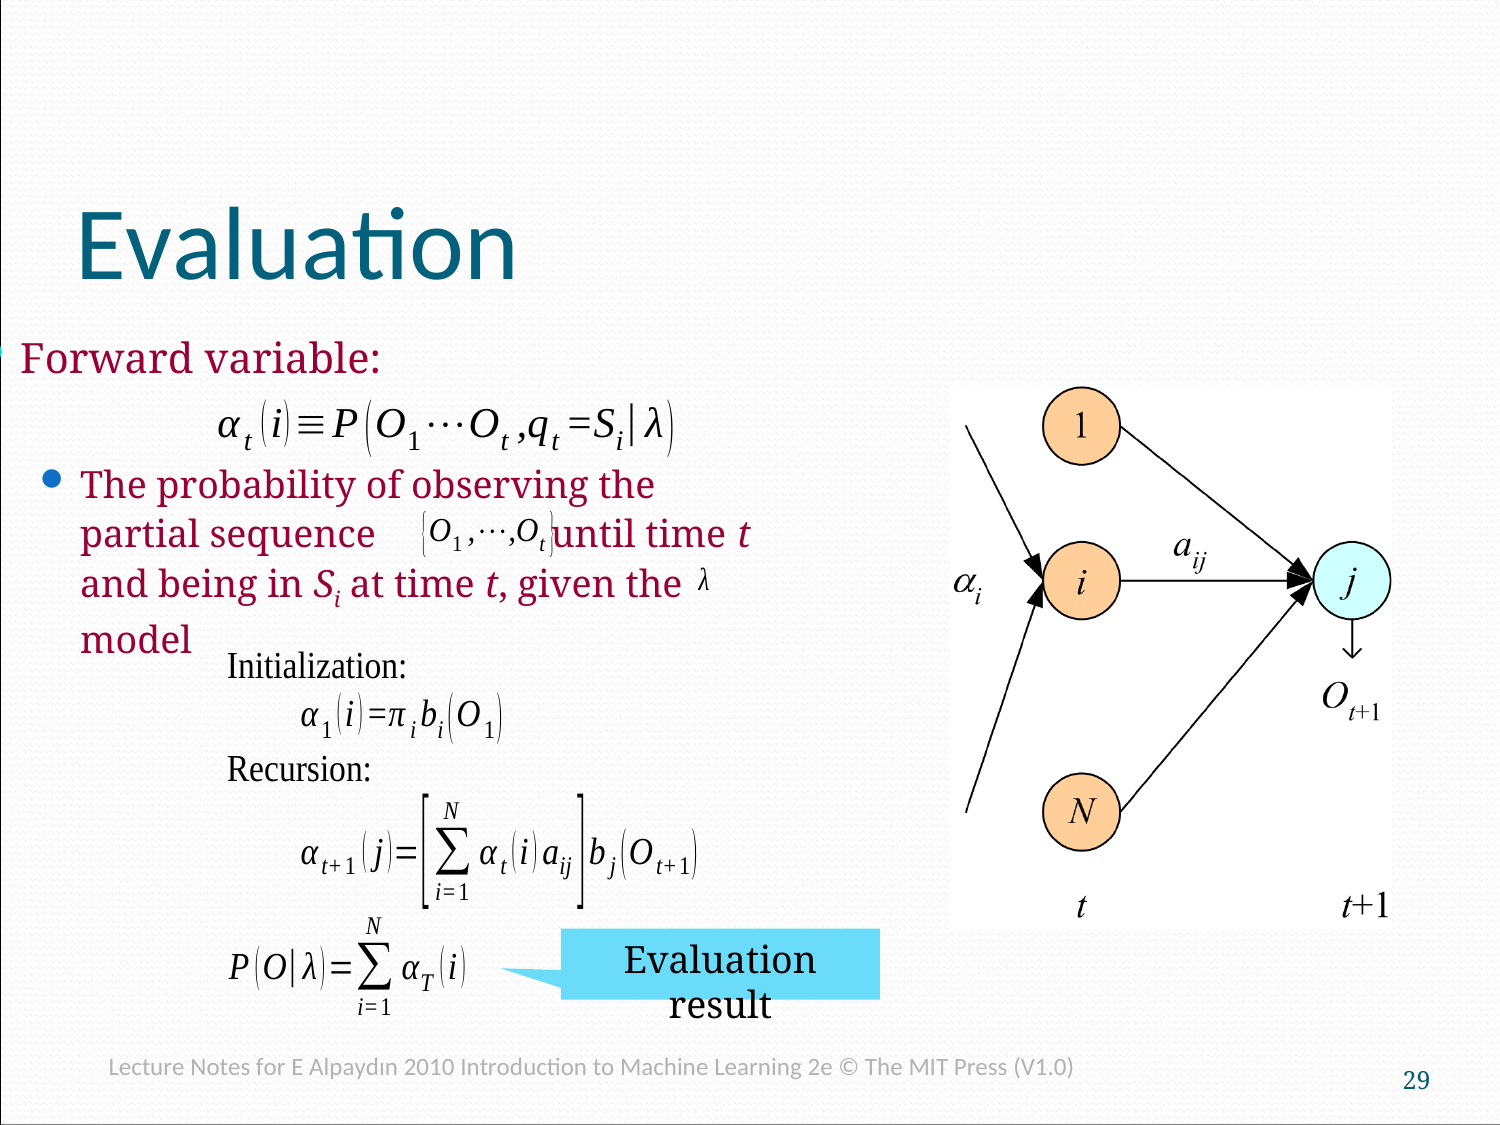

Evaluation
Forward variable:
The probability of observing the partial sequence until time t and being in Si at time t, given the model
Evaluation result
Lecture Notes for E Alpaydın 2010 Introduction to Machine Learning 2e © The MIT Press (V1.0)